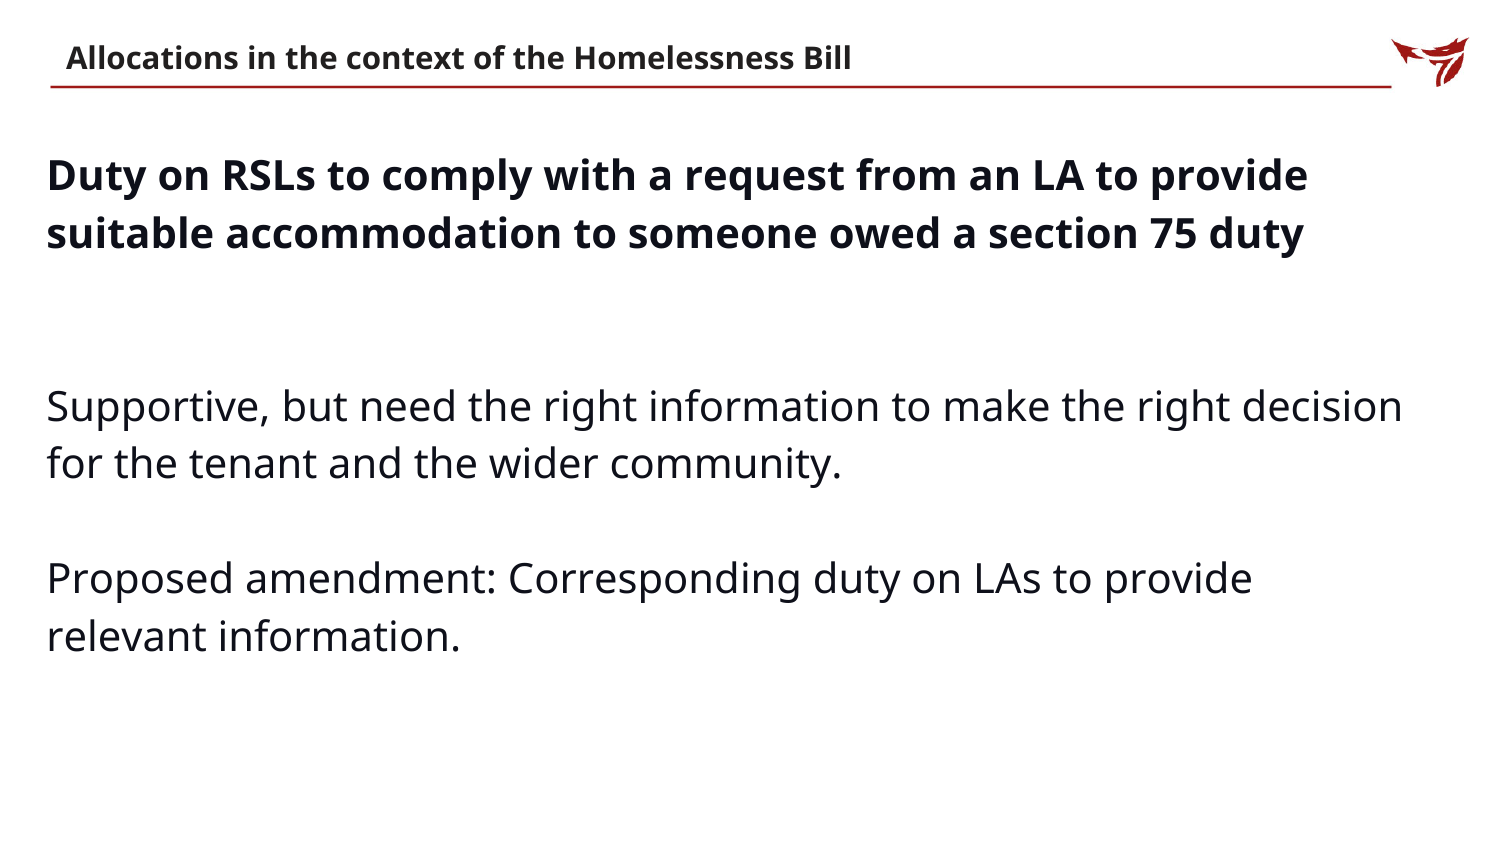

Allocations in the context of the Homelessness Bill
# Duty on RSLs to comply with a request from an LA to provide suitable accommodation to someone owed a section 75 duty
Supportive, but need the right information to make the right decision for the tenant and the wider community.
Proposed amendment: Corresponding duty on LAs to provide relevant information.